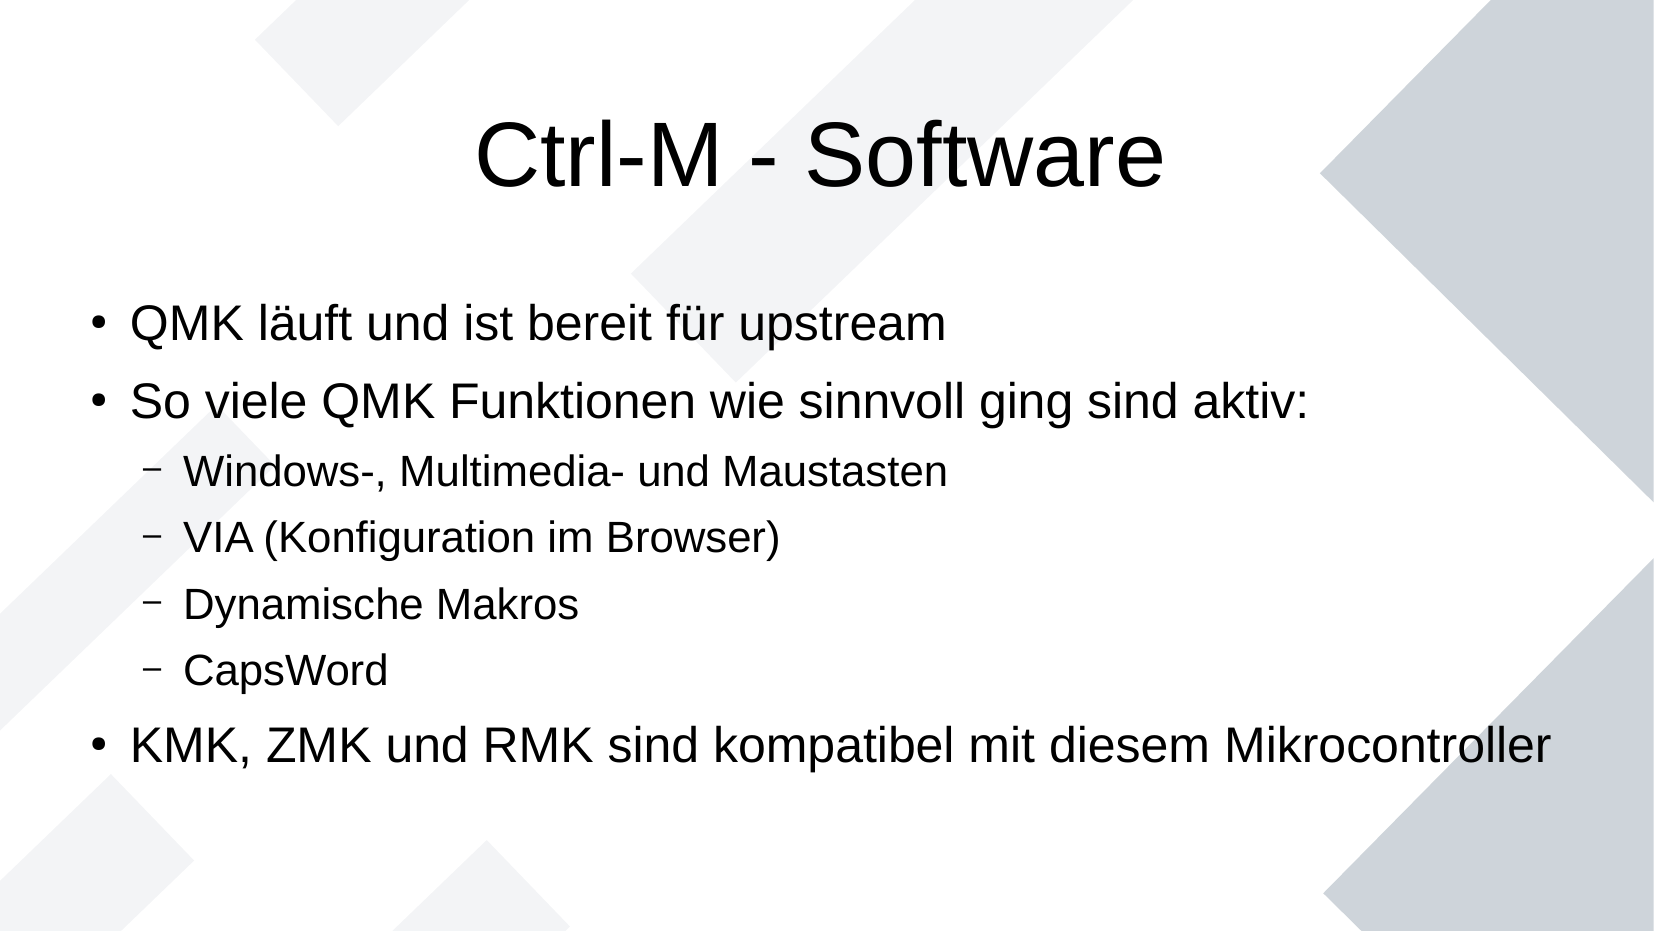

# Ctrl-M - Software
QMK läuft und ist bereit für upstream
So viele QMK Funktionen wie sinnvoll ging sind aktiv:
Windows-, Multimedia- und Maustasten
VIA (Konfiguration im Browser)
Dynamische Makros
CapsWord
KMK, ZMK und RMK sind kompatibel mit diesem Mikrocontroller